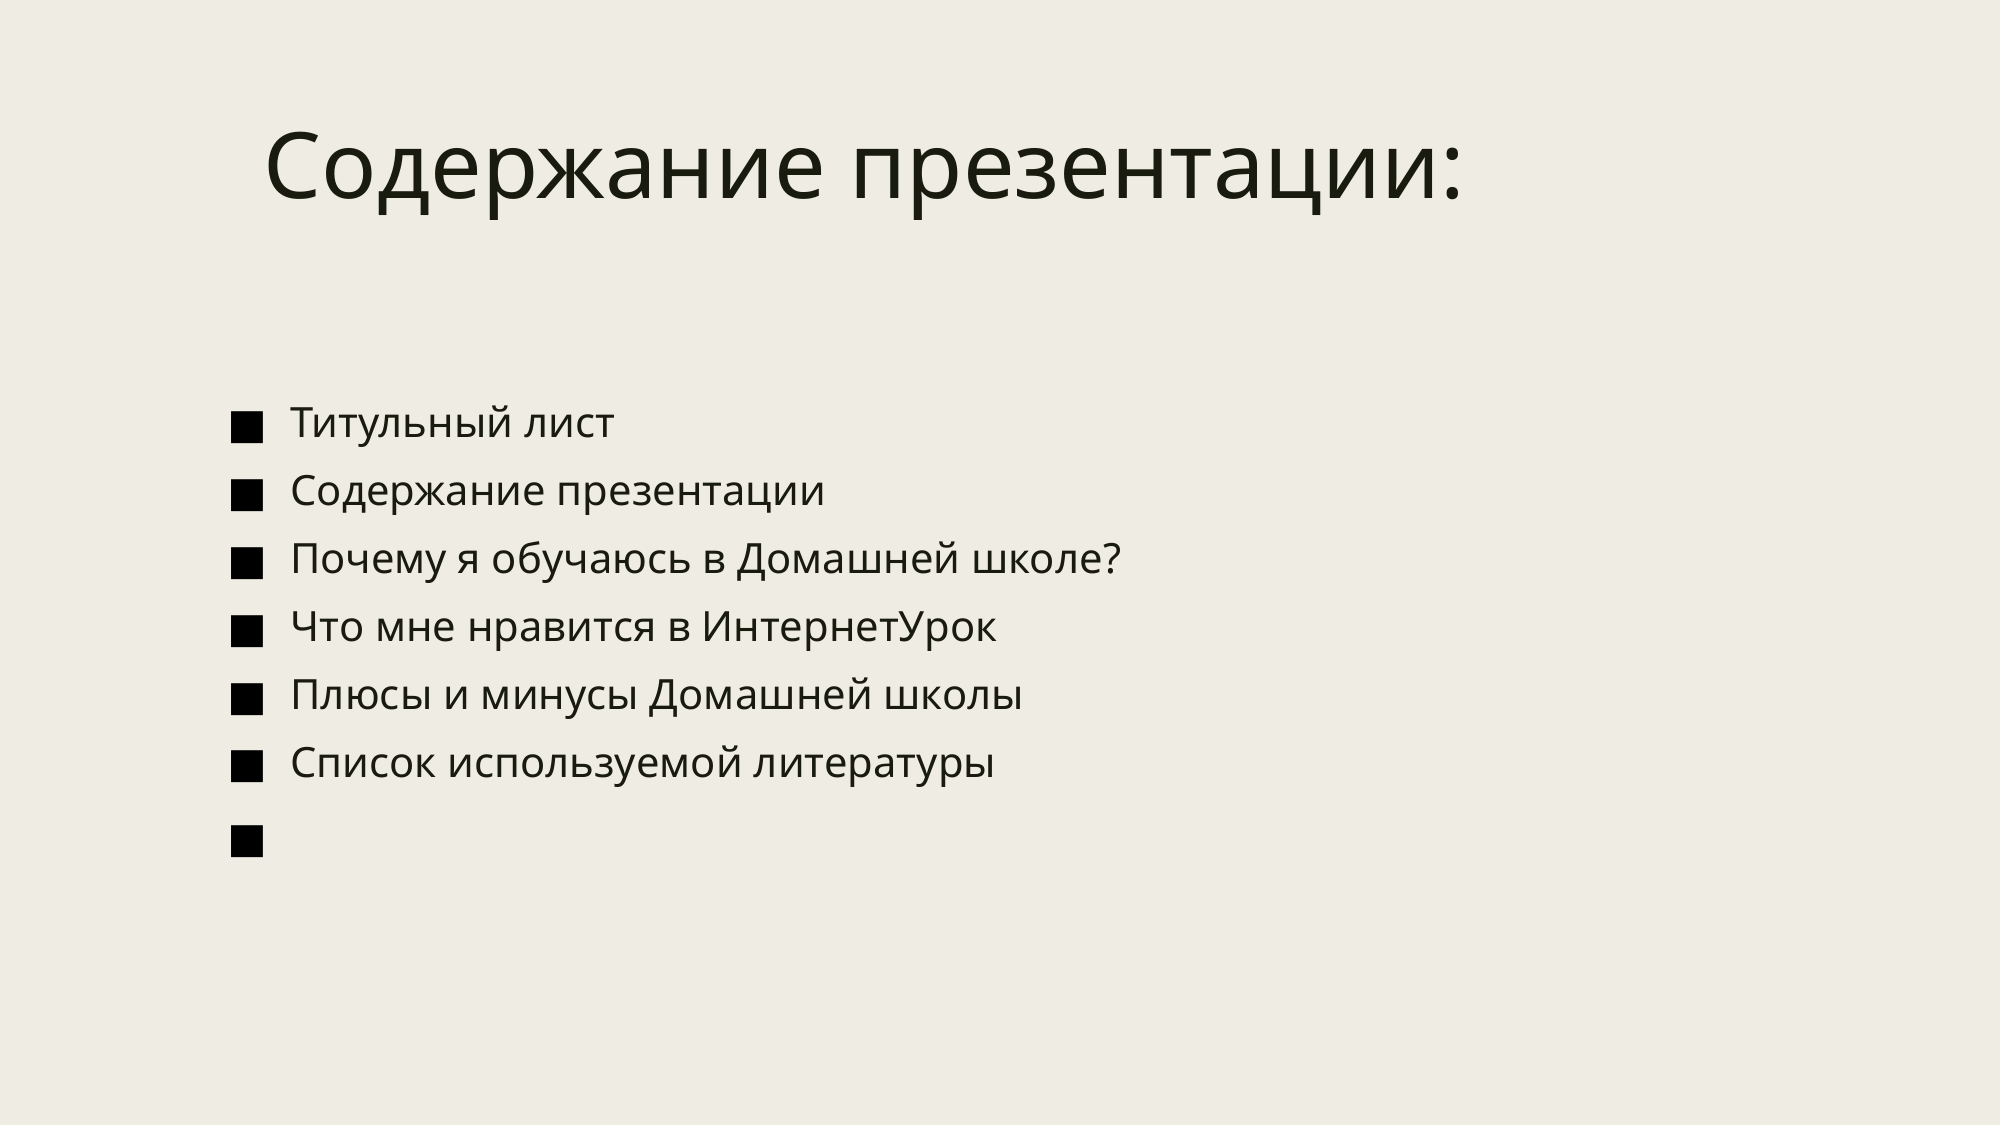

# Содержание презентации:
Титульный лист
Содержание презентации
Почему я обучаюсь в Домашней школе?
Что мне нравится в ИнтернетУрок
Плюсы и минусы Домашней школы
Список используемой литературы